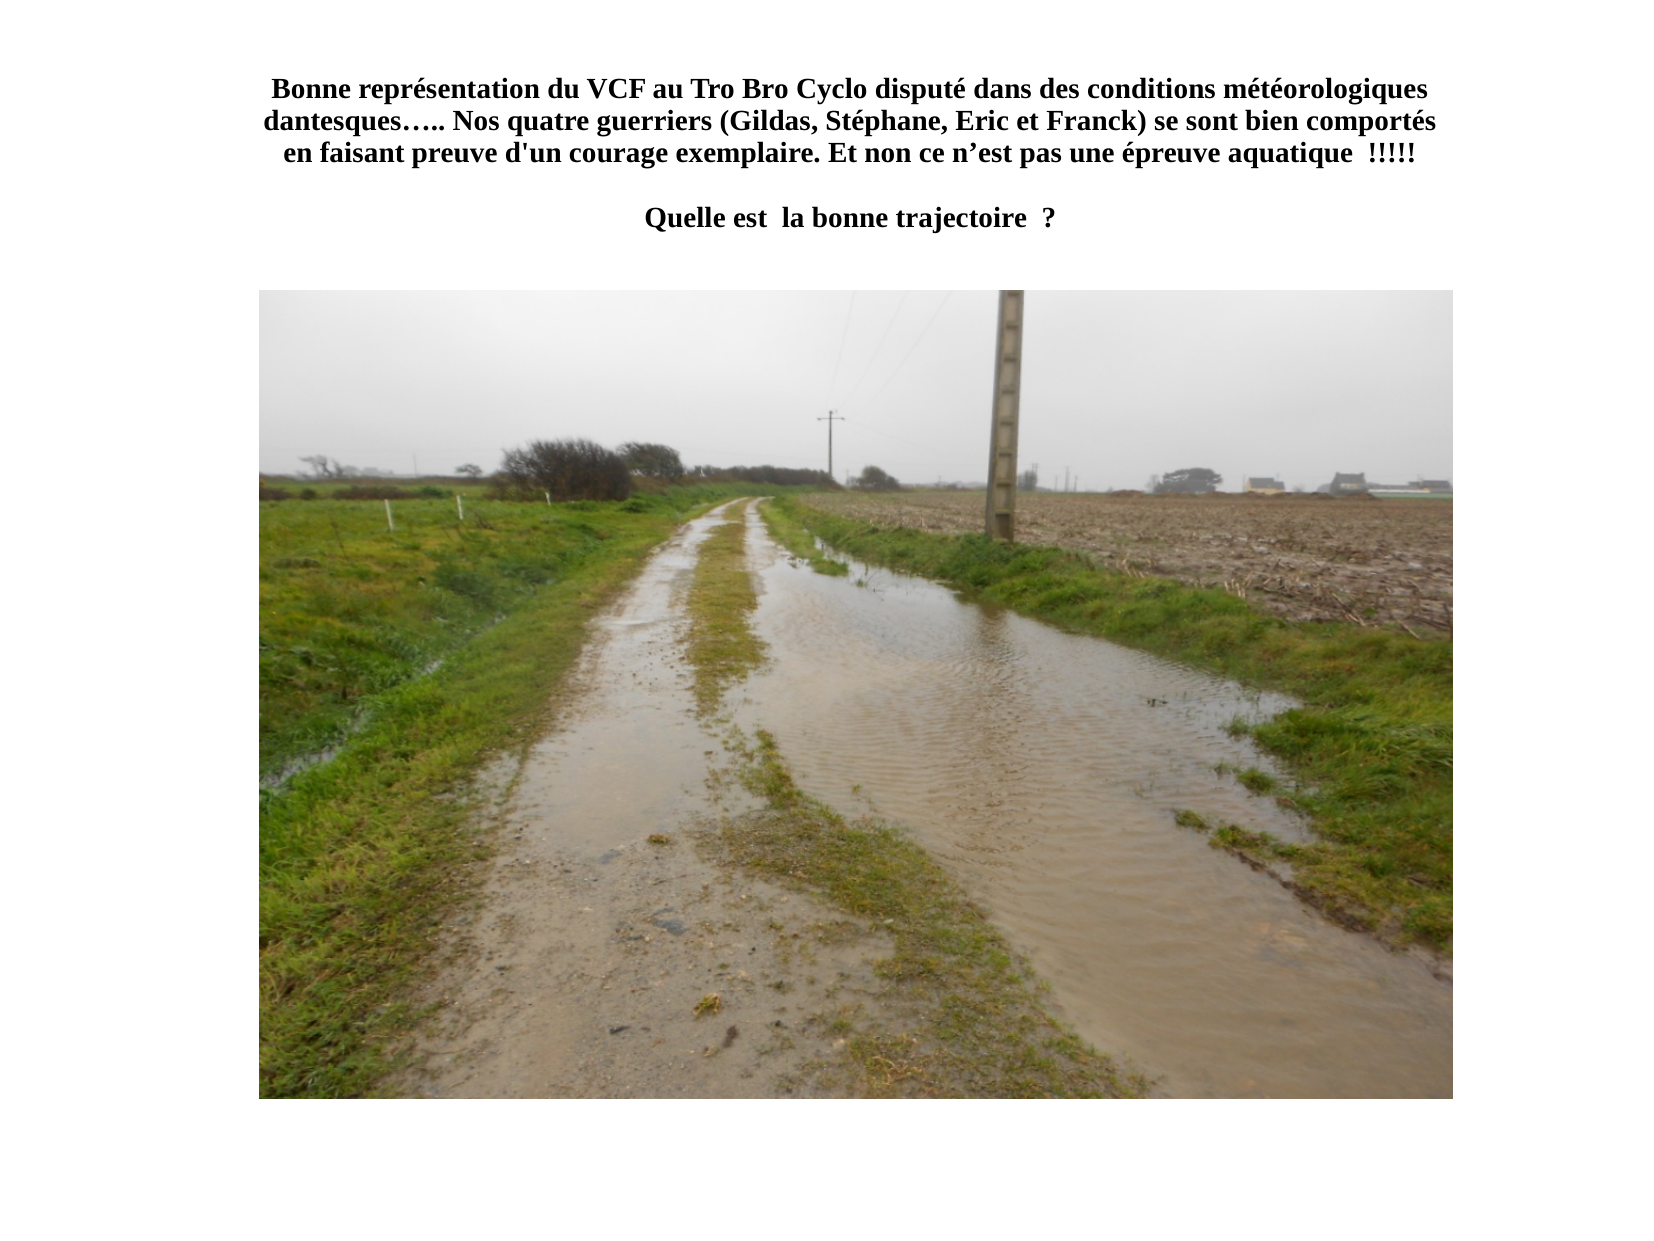

# Bonne représentation du VCF au Tro Bro Cyclo disputé dans des conditions météorologiques dantesques….. Nos quatre guerriers (Gildas, Stéphane, Eric et Franck) se sont bien comportés en faisant preuve d'un courage exemplaire. Et non ce n’est pas une épreuve aquatique  !!!!! Quelle est la bonne trajectoire  ?